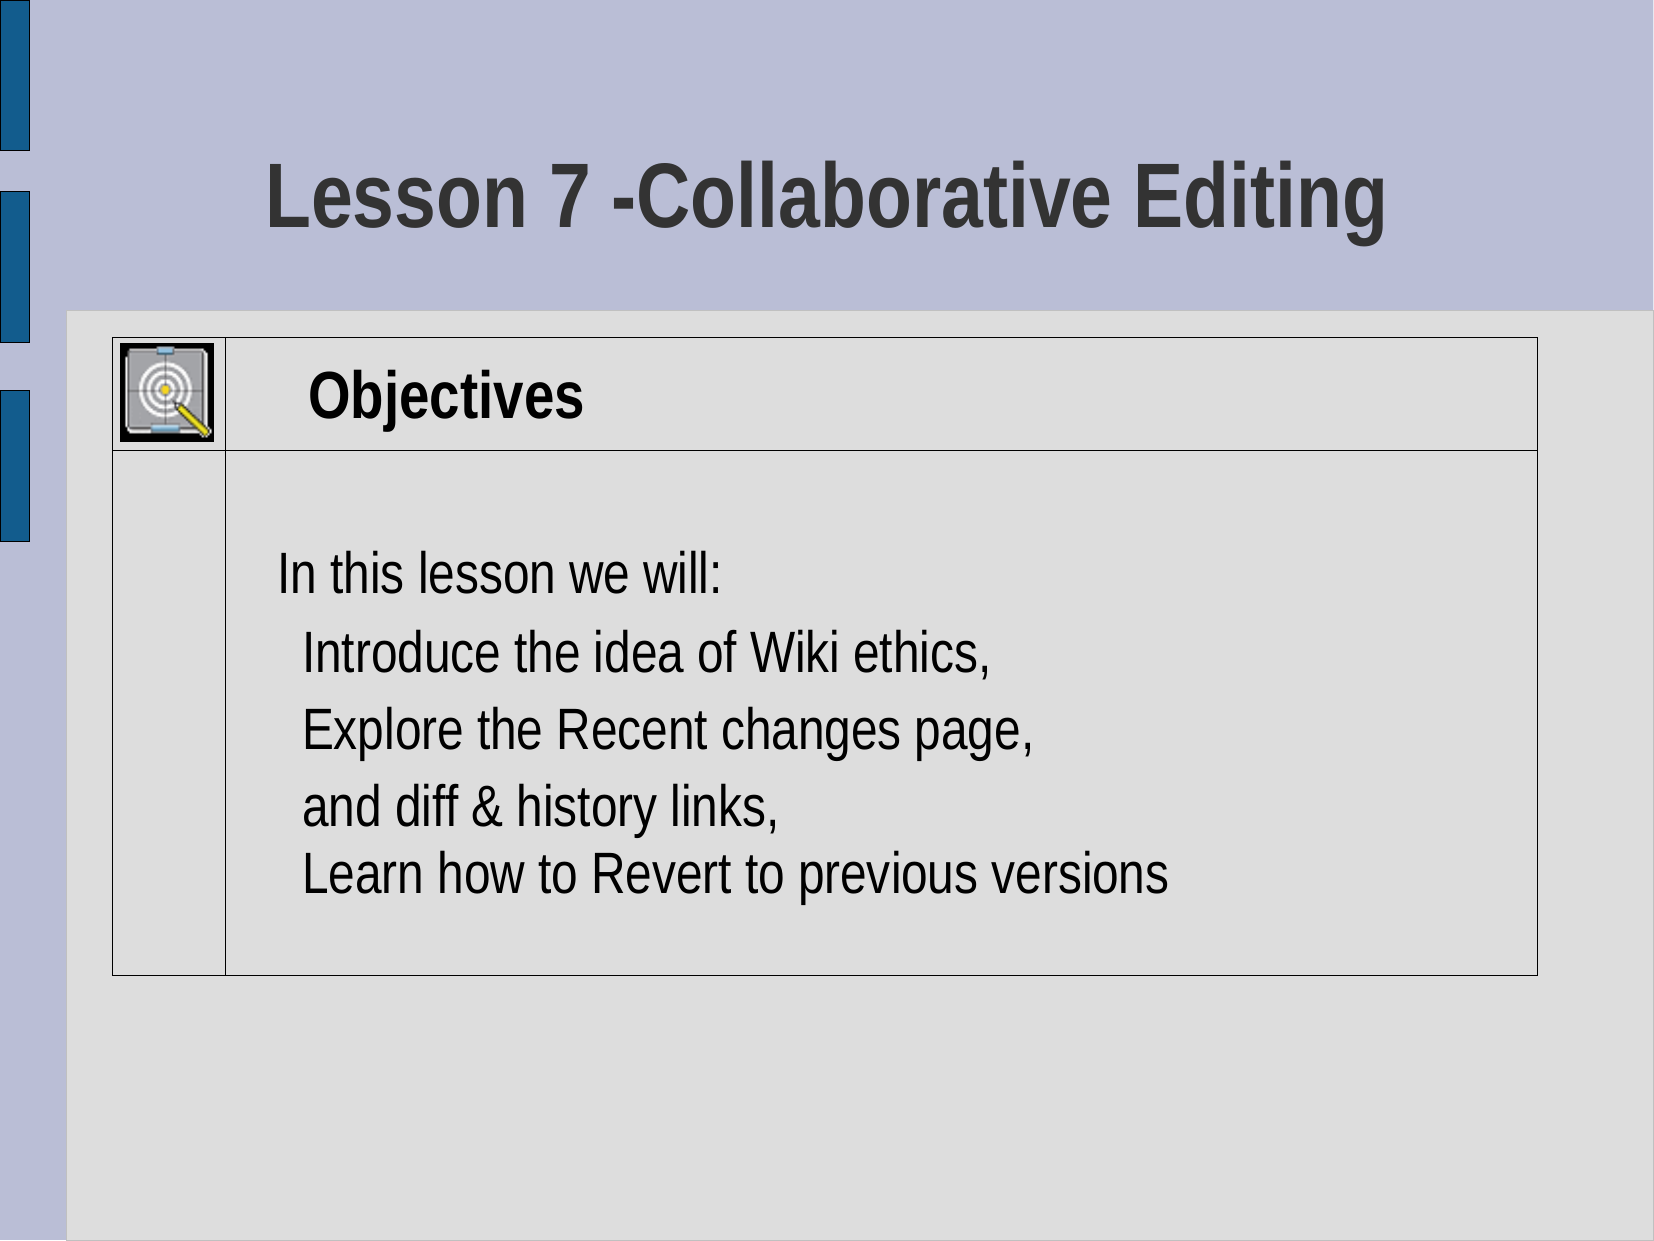

# Lesson 7 -Collaborative Editing
 Objectives
 In this lesson we will:
 Introduce the idea of Wiki ethics,
 Explore the Recent changes page,
 and diff & history links,
 Learn how to Revert to previous versions